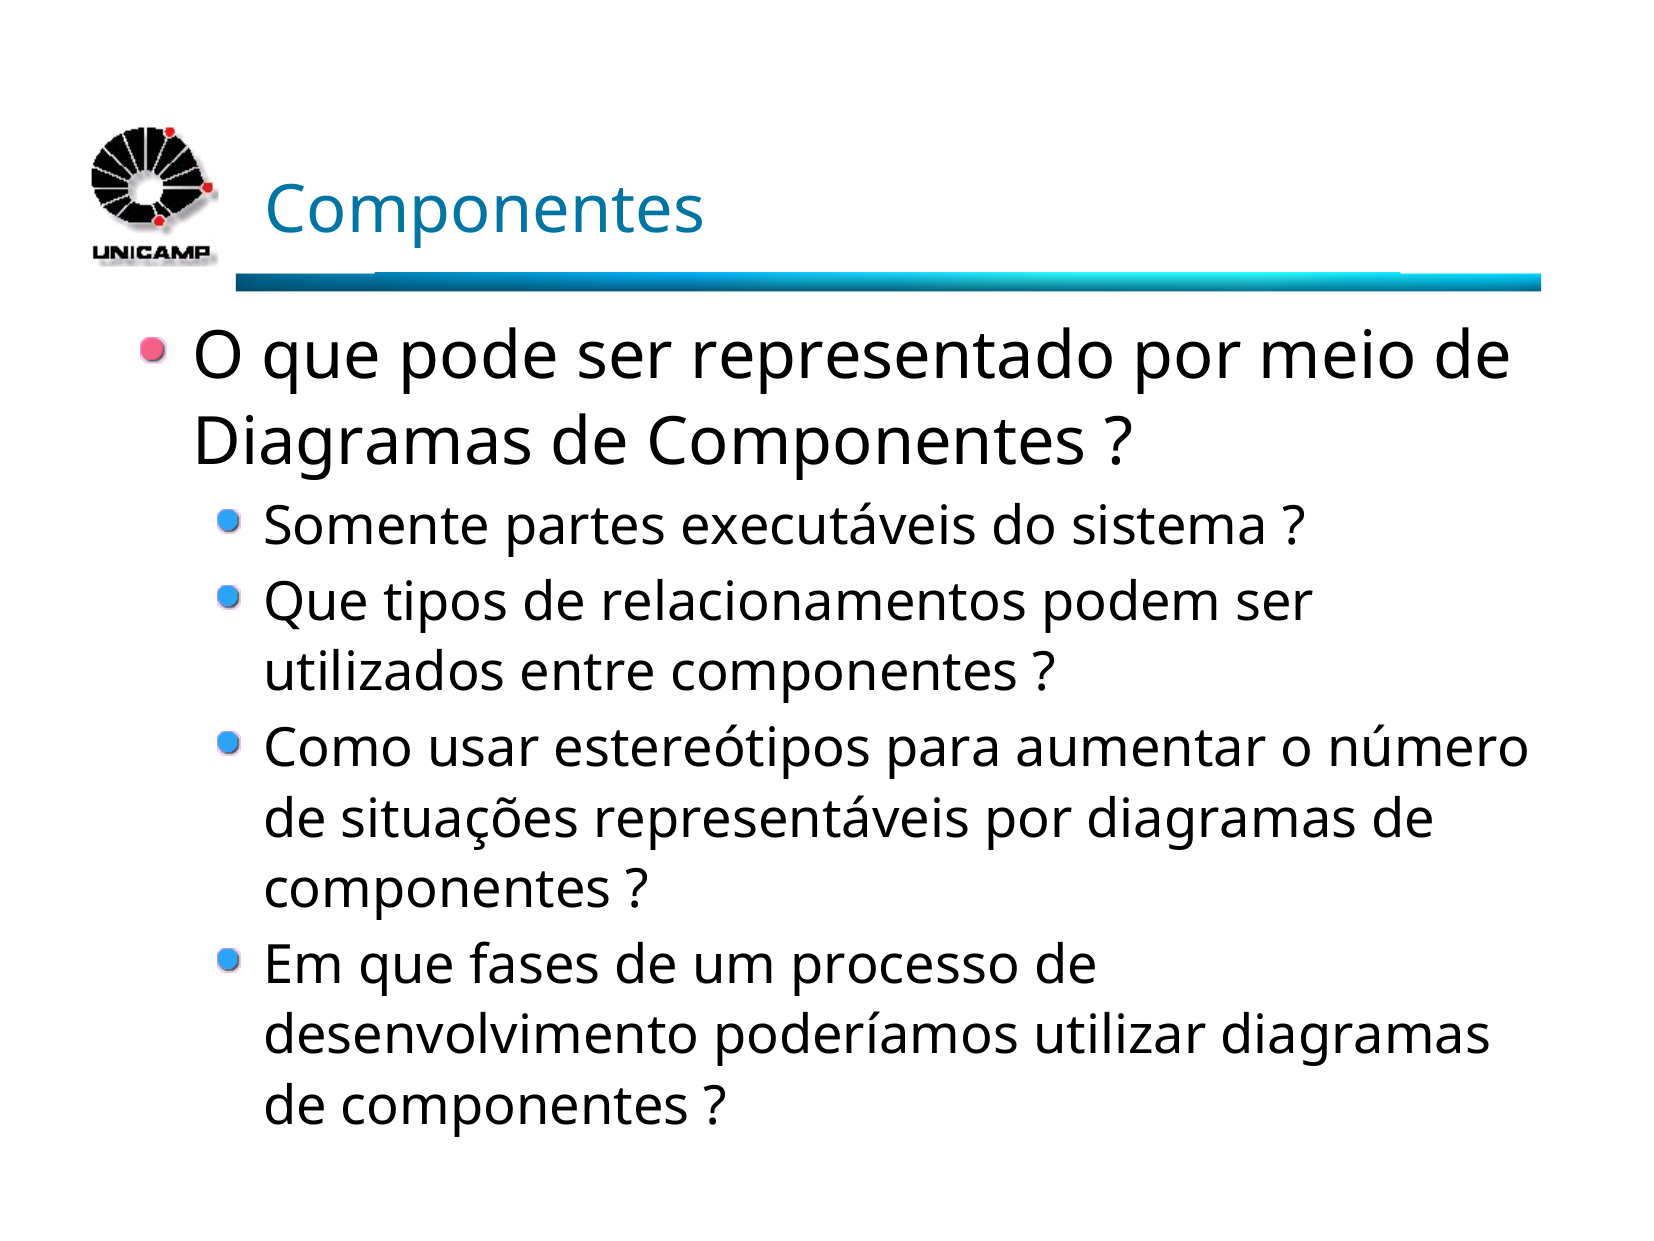

# Componentes
O que pode ser representado por meio de Diagramas de Componentes ?
Somente partes executáveis do sistema ?
Que tipos de relacionamentos podem ser utilizados entre componentes ?
Como usar estereótipos para aumentar o número de situações representáveis por diagramas de componentes ?
Em que fases de um processo de desenvolvimento poderíamos utilizar diagramas de componentes ?